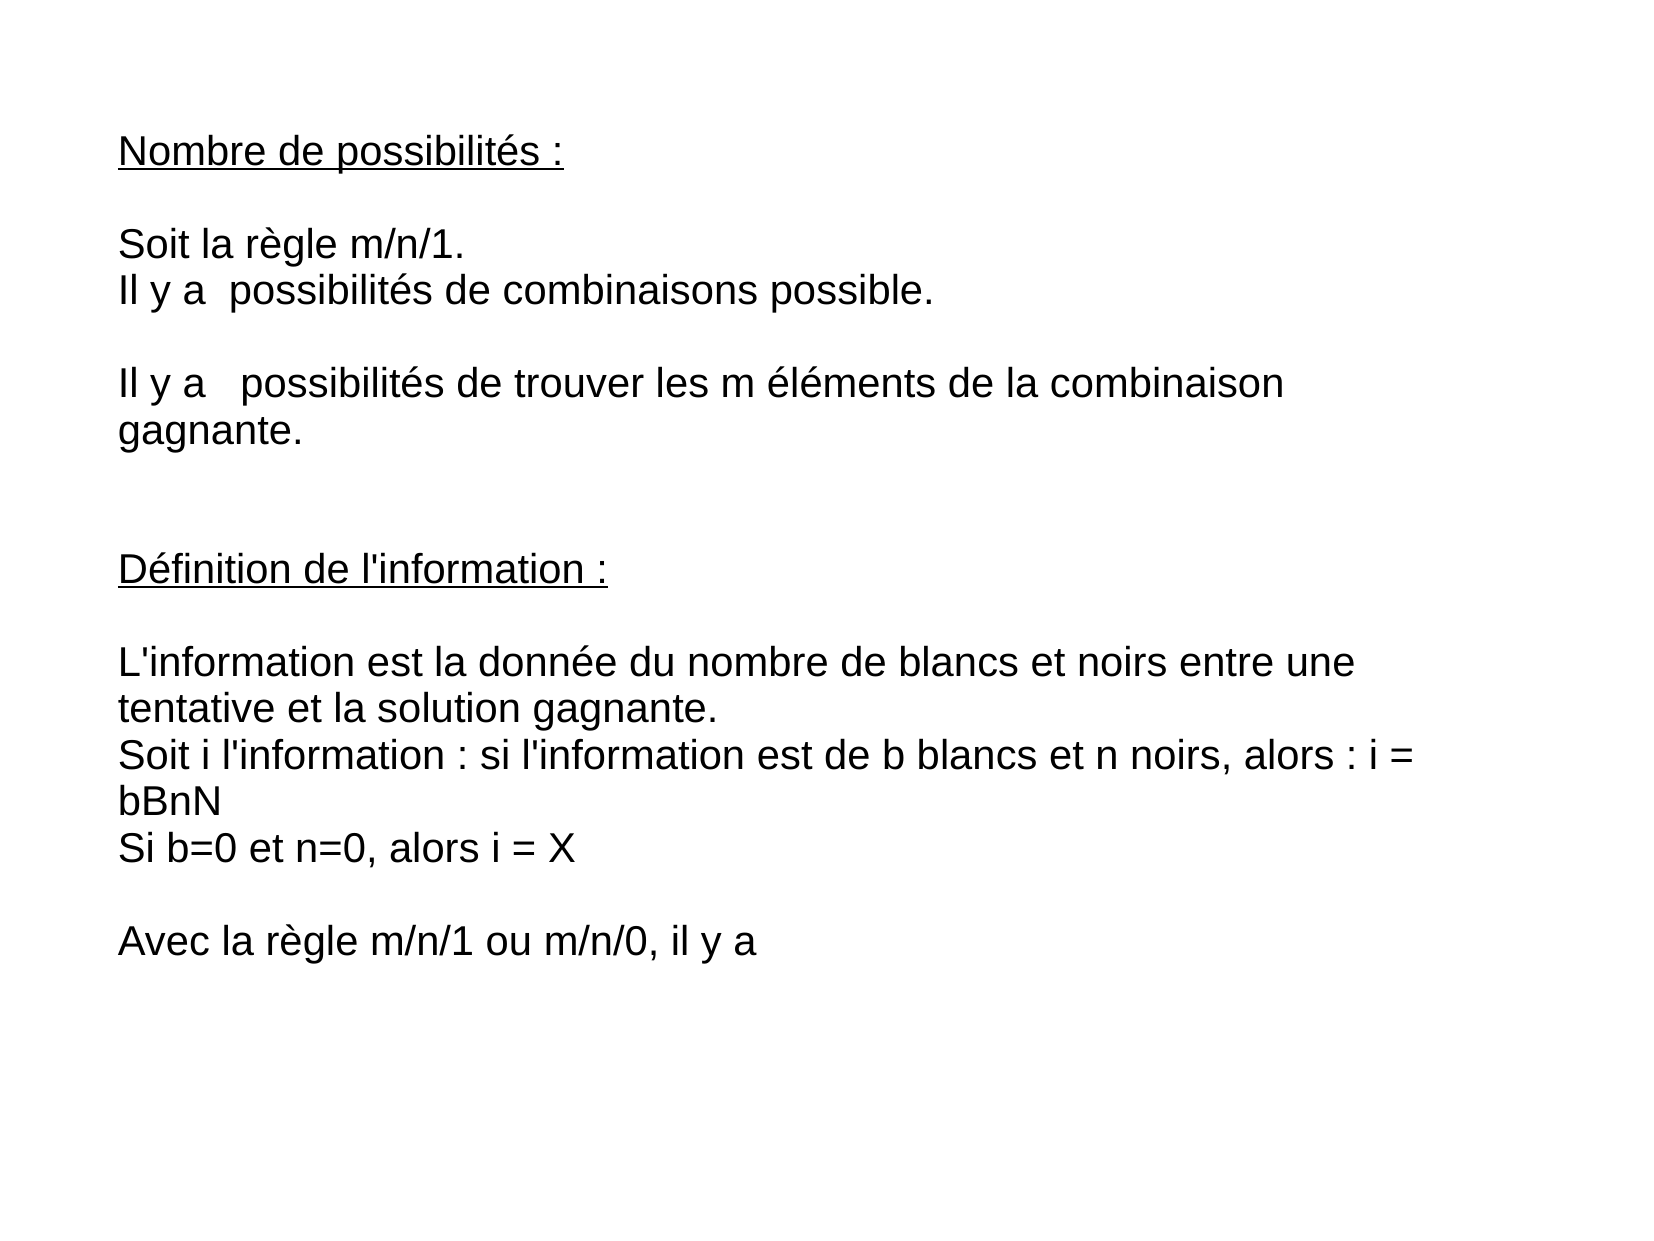

Nombre de possibilités :
Soit la règle m/n/1.
Il y a possibilités de combinaisons possible.
Il y a possibilités de trouver les m éléments de la combinaison gagnante.
Définition de l'information :
L'information est la donnée du nombre de blancs et noirs entre une tentative et la solution gagnante.
Soit i l'information : si l'information est de b blancs et n noirs, alors : i = bBnN
Si b=0 et n=0, alors i = X
Avec la règle m/n/1 ou m/n/0, il y a